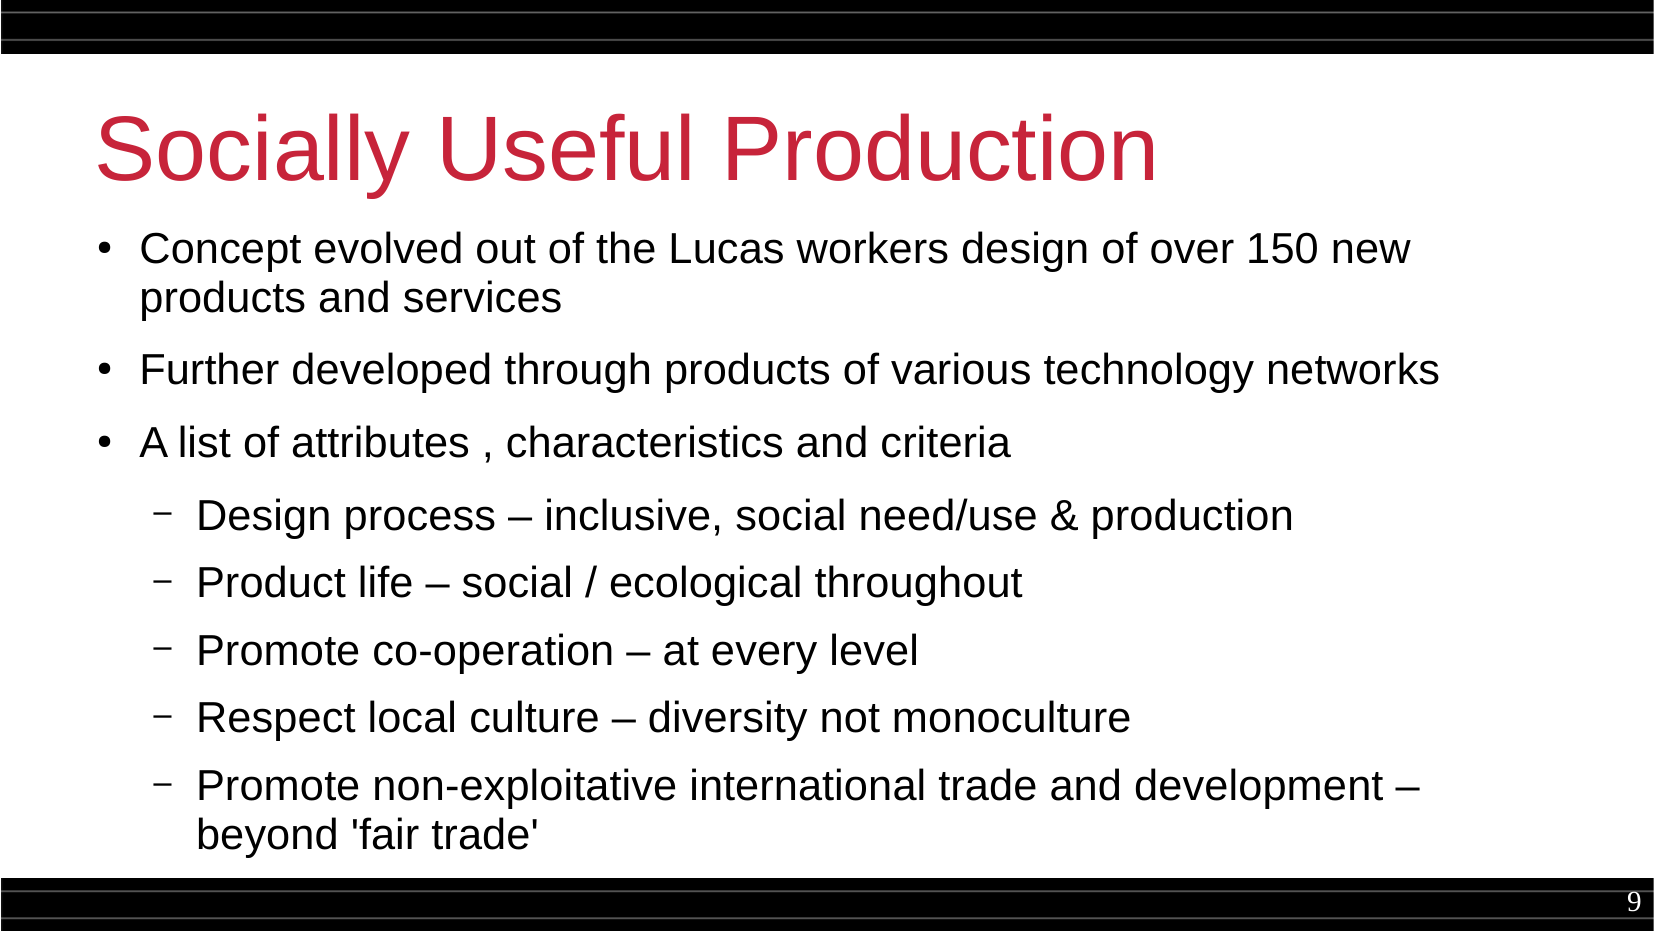

# Socially Useful Production
Concept evolved out of the Lucas workers design of over 150 new products and services
Further developed through products of various technology networks
A list of attributes , characteristics and criteria
Design process – inclusive, social need/use & production
Product life – social / ecological throughout
Promote co-operation – at every level
Respect local culture – diversity not monoculture
Promote non-exploitative international trade and development – beyond 'fair trade'